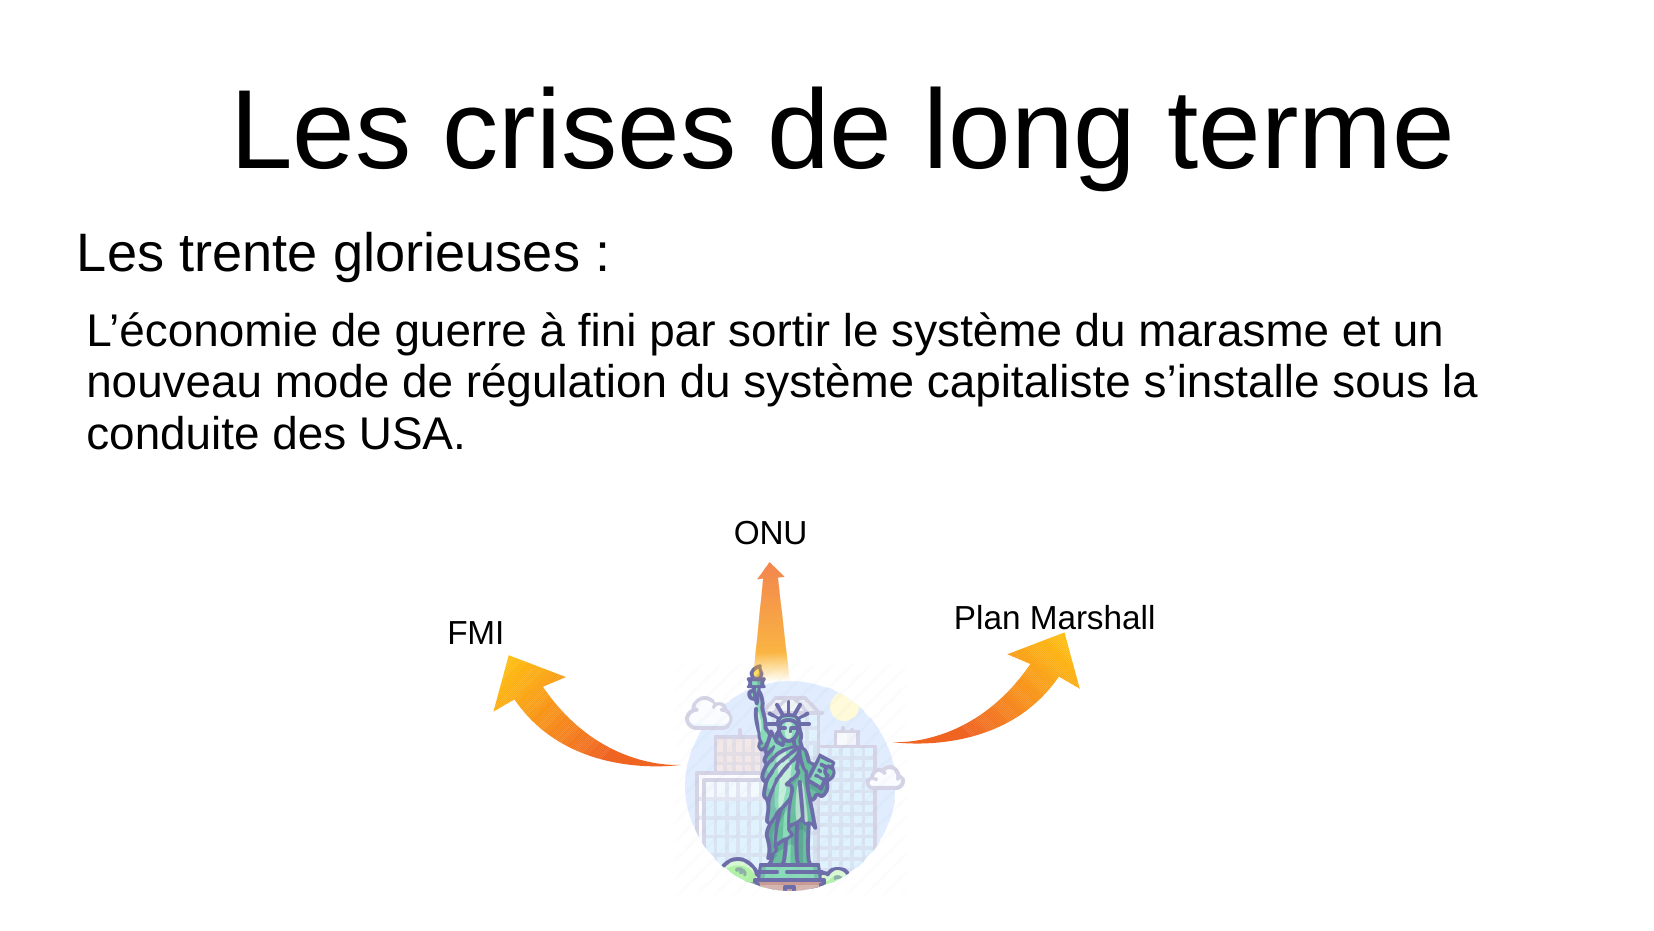

# Les crises de long terme
Les trente glorieuses :
L’économie de guerre à fini par sortir le système du marasme et un nouveau mode de régulation du système capitaliste s’installe sous la conduite des USA.
ONU
Plan Marshall
FMI